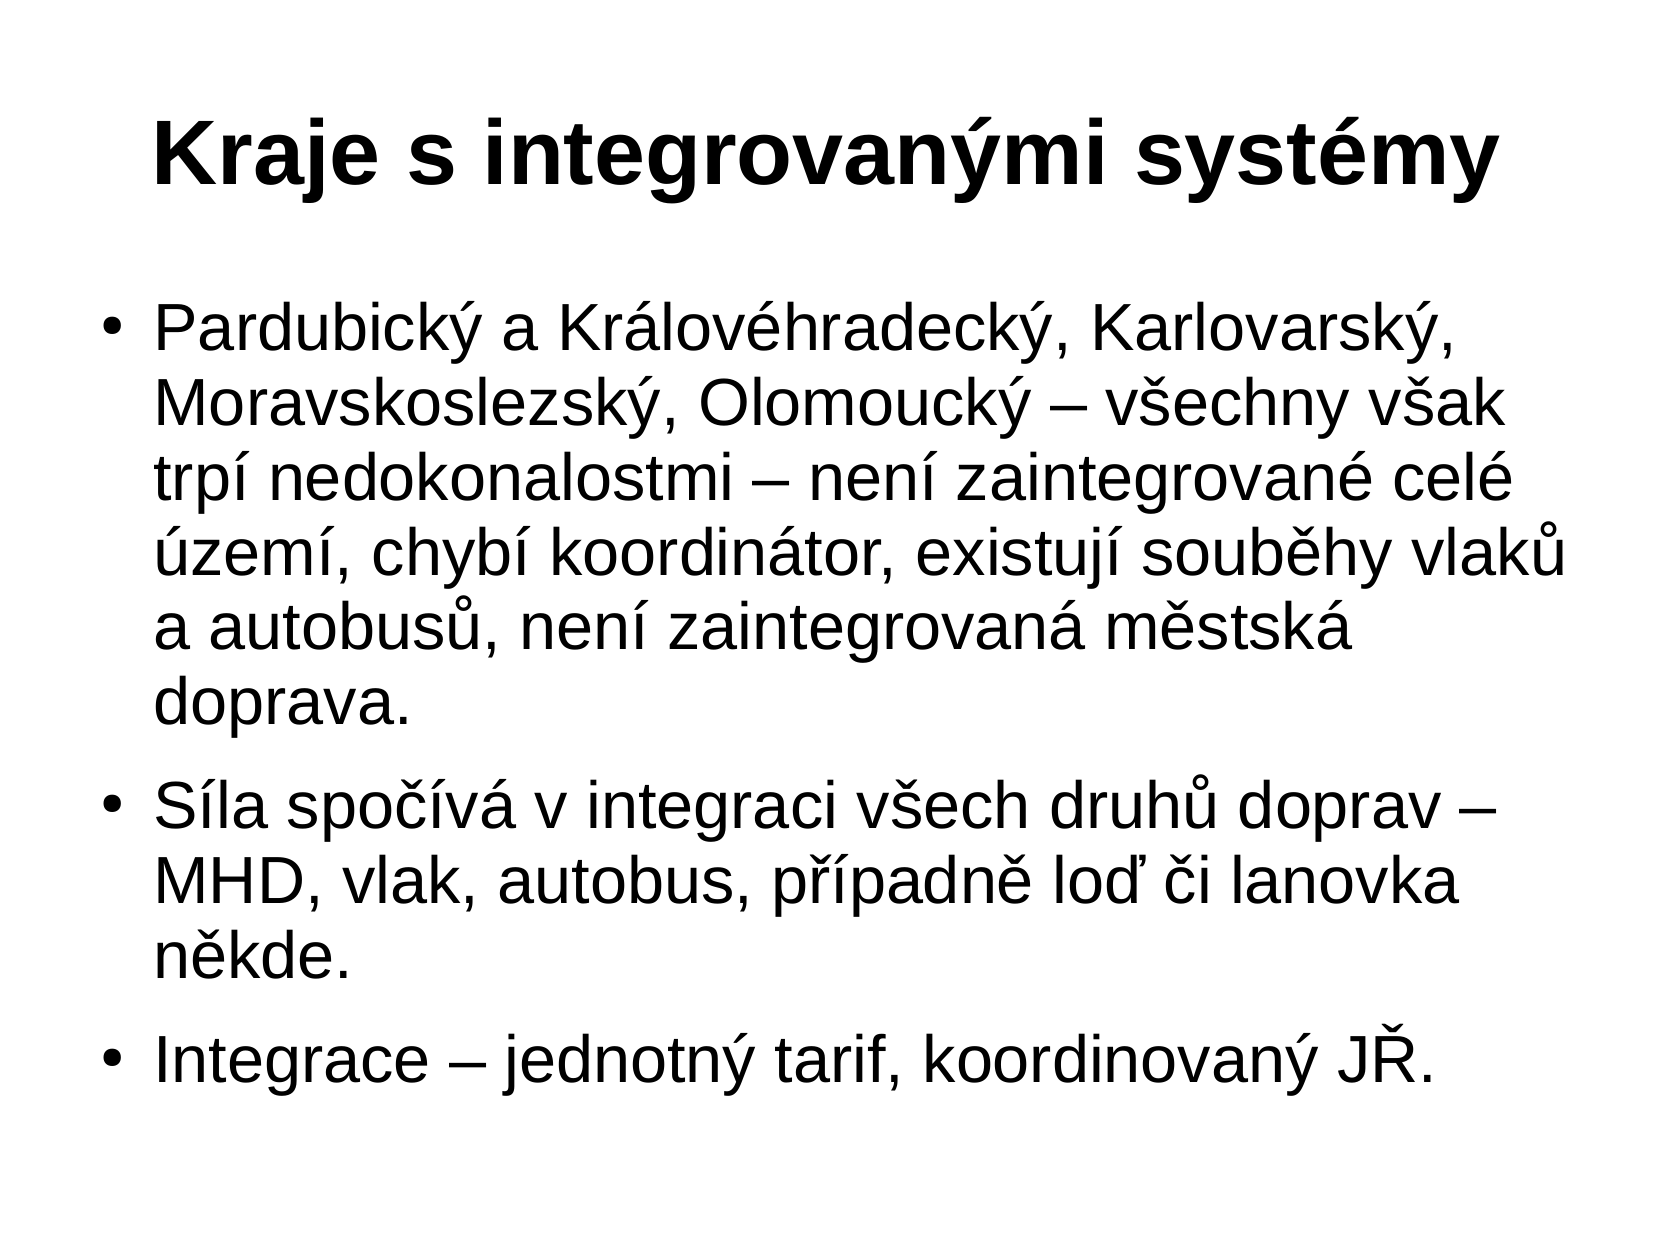

# Kraje s integrovanými systémy
Pardubický a Královéhradecký, Karlovarský, Moravskoslezský, Olomoucký – všechny však trpí nedokonalostmi – není zaintegrované celé území, chybí koordinátor, existují souběhy vlaků a autobusů, není zaintegrovaná městská doprava.
Síla spočívá v integraci všech druhů doprav – MHD, vlak, autobus, případně loď či lanovka někde.
Integrace – jednotný tarif, koordinovaný JŘ.